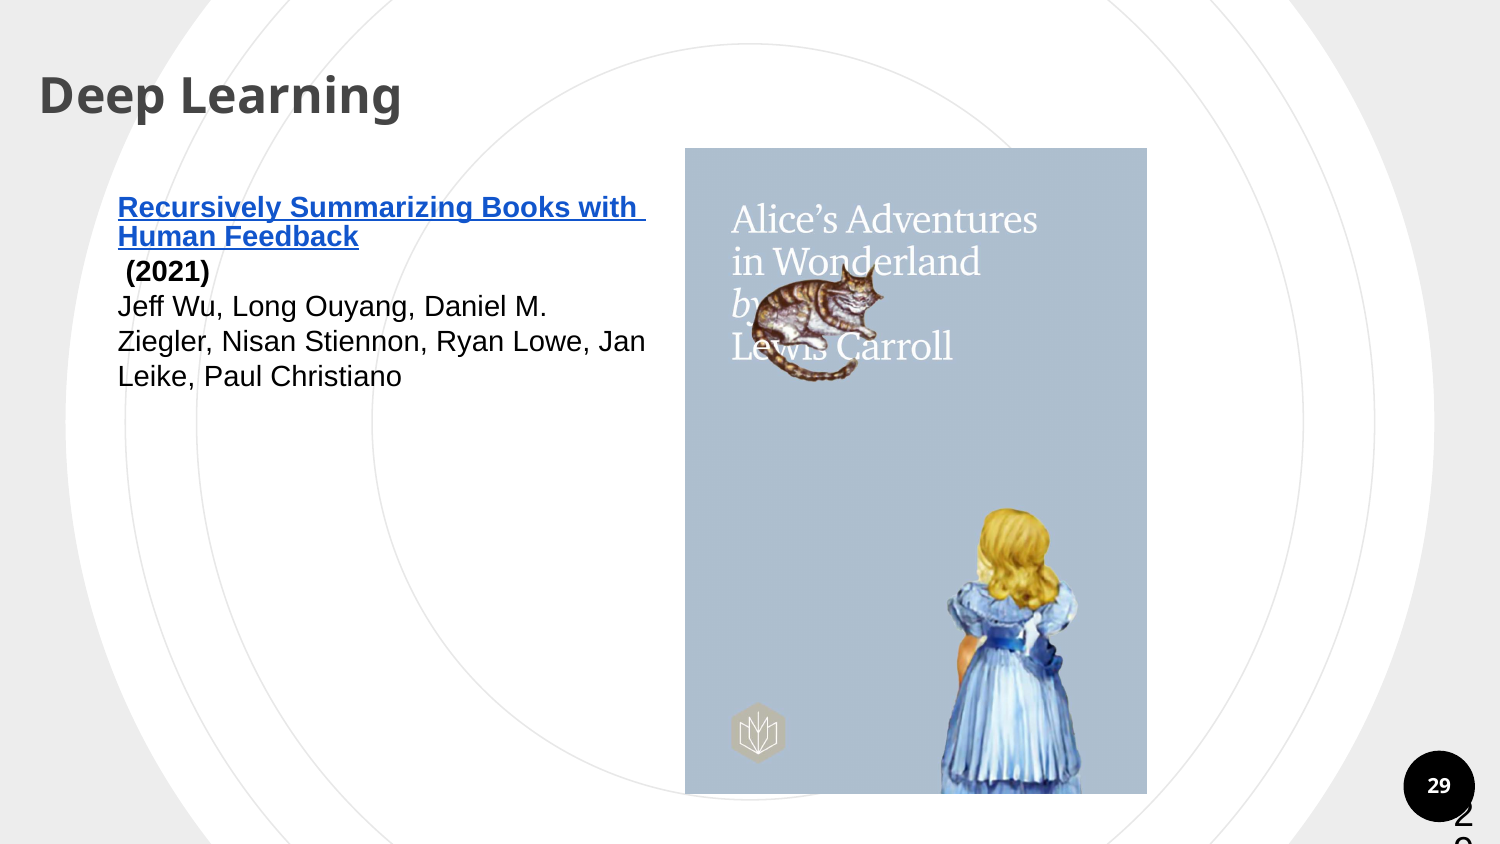

Deep Learning
Recursively Summarizing Books with Human Feedback (2021)
Jeff Wu, Long Ouyang, Daniel M. Ziegler, Nisan Stiennon, Ryan Lowe, Jan Leike, Paul Christiano